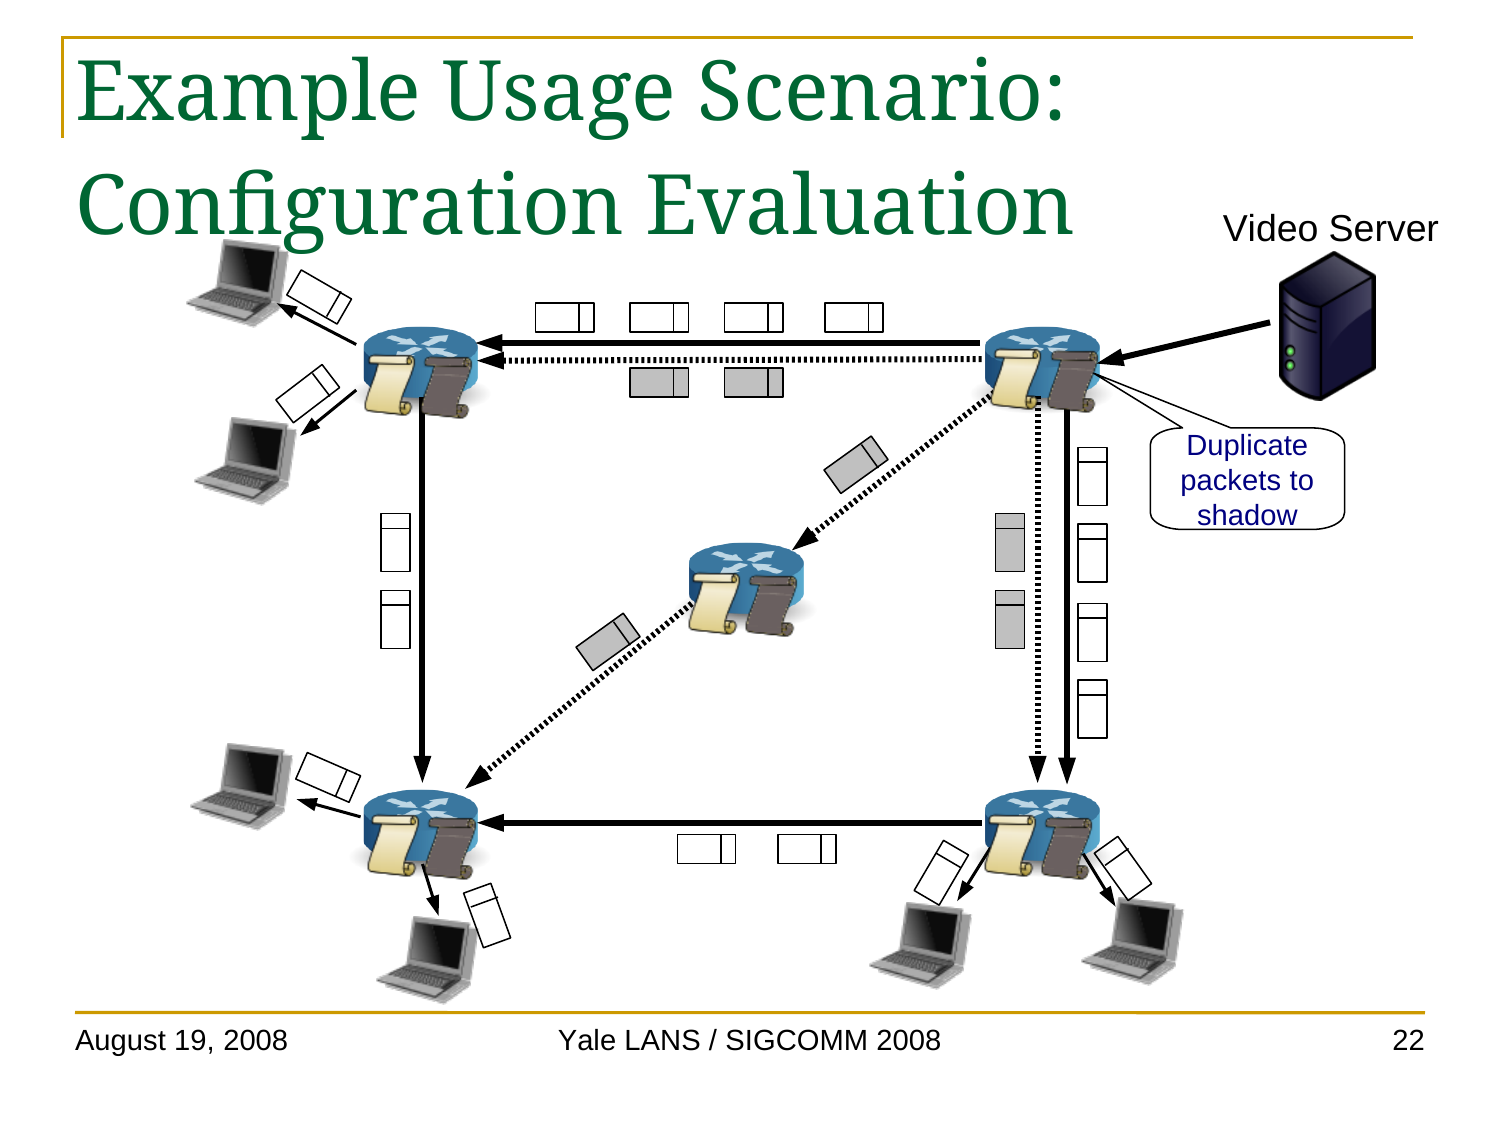

# Example Usage Scenario: Configuration Evaluation
Video Server
Duplicate packets to shadow
August 19, 2008
Yale LANS / SIGCOMM 2008
22